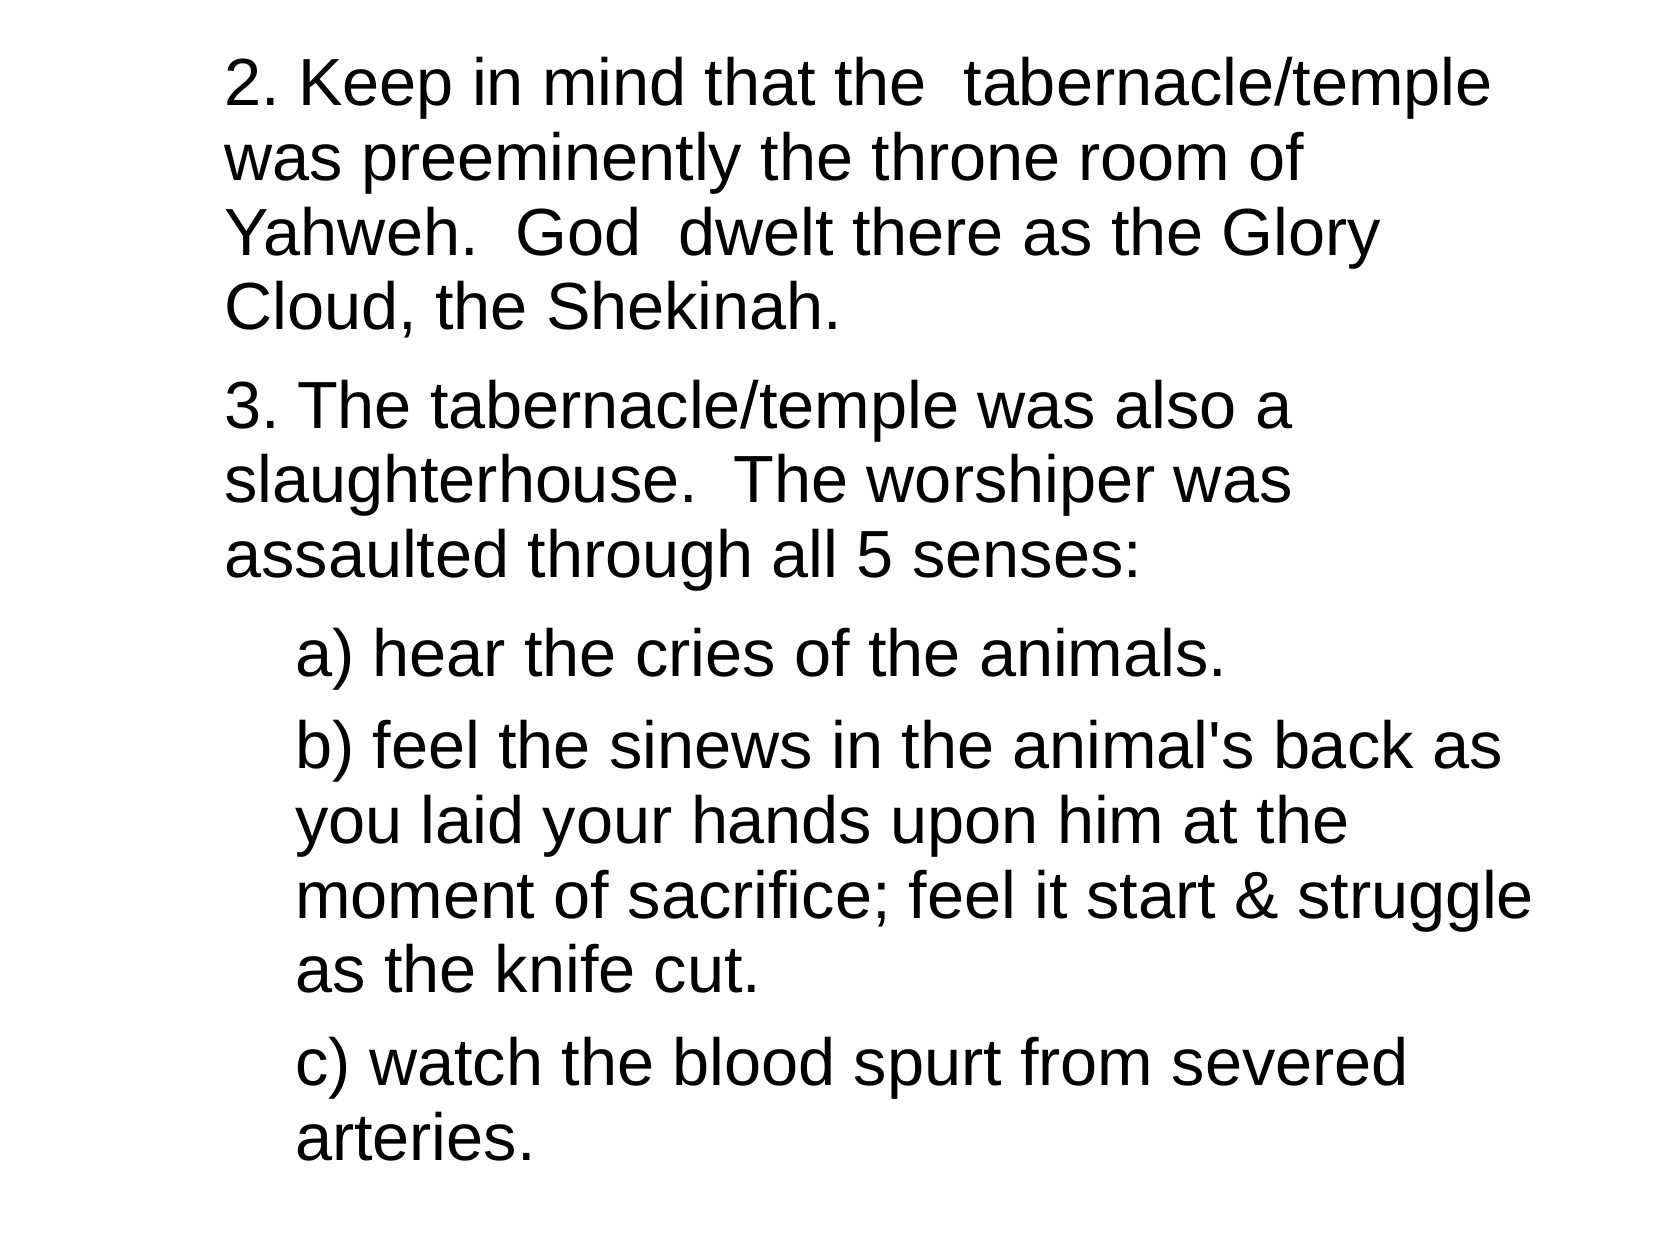

# 2. Keep in mind that the tabernacle/temple was preeminently the throne room of Yahweh. God dwelt there as the Glory Cloud, the Shekinah.
3. The tabernacle/temple was also a slaughterhouse. The worshiper was assaulted through all 5 senses:
a) hear the cries of the animals.
b) feel the sinews in the animal's back as you laid your hands upon him at the moment of sacrifice; feel it start & struggle as the knife cut.
c) watch the blood spurt from severed arteries.